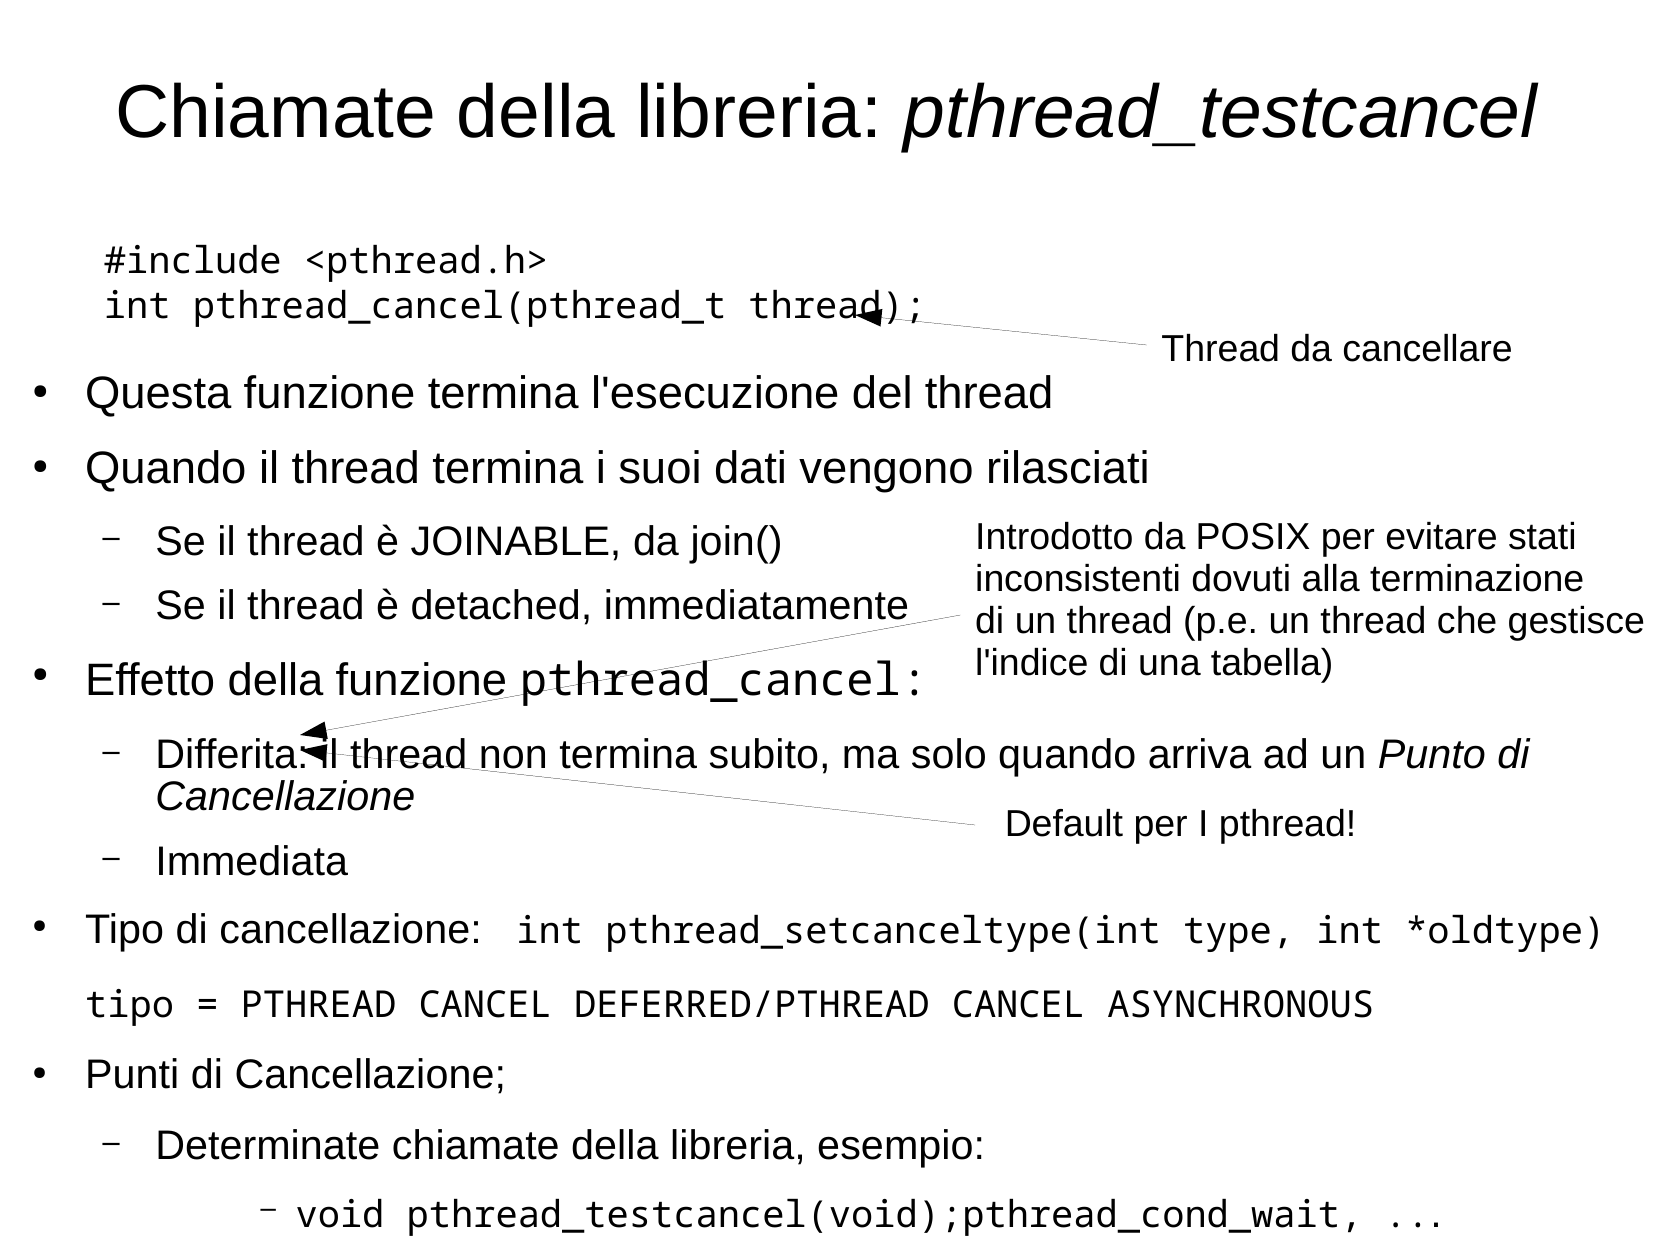

# Chiamate della libreria: pthread_testcancel
 #include <pthread.h>
 int pthread_cancel(pthread_t thread);
Questa funzione termina l'esecuzione del thread
Quando il thread termina i suoi dati vengono rilasciati
Se il thread è JOINABLE, da join()
Se il thread è detached, immediatamente
Effetto della funzione pthread_cancel:
Differita: il thread non termina subito, ma solo quando arriva ad un Punto di Cancellazione
Immediata
Tipo di cancellazione: int pthread_setcanceltype(int type, int *oldtype)
tipo = PTHREAD CANCEL DEFERRED/PTHREAD CANCEL ASYNCHRONOUS
Punti di Cancellazione;
Determinate chiamate della libreria, esempio:
void pthread_testcancel(void);pthread_cond_wait, ...
Thread da cancellare
Introdotto da POSIX per evitare stati inconsistenti dovuti alla terminazione
di un thread (p.e. un thread che gestisce l'indice di una tabella)
Default per I pthread!